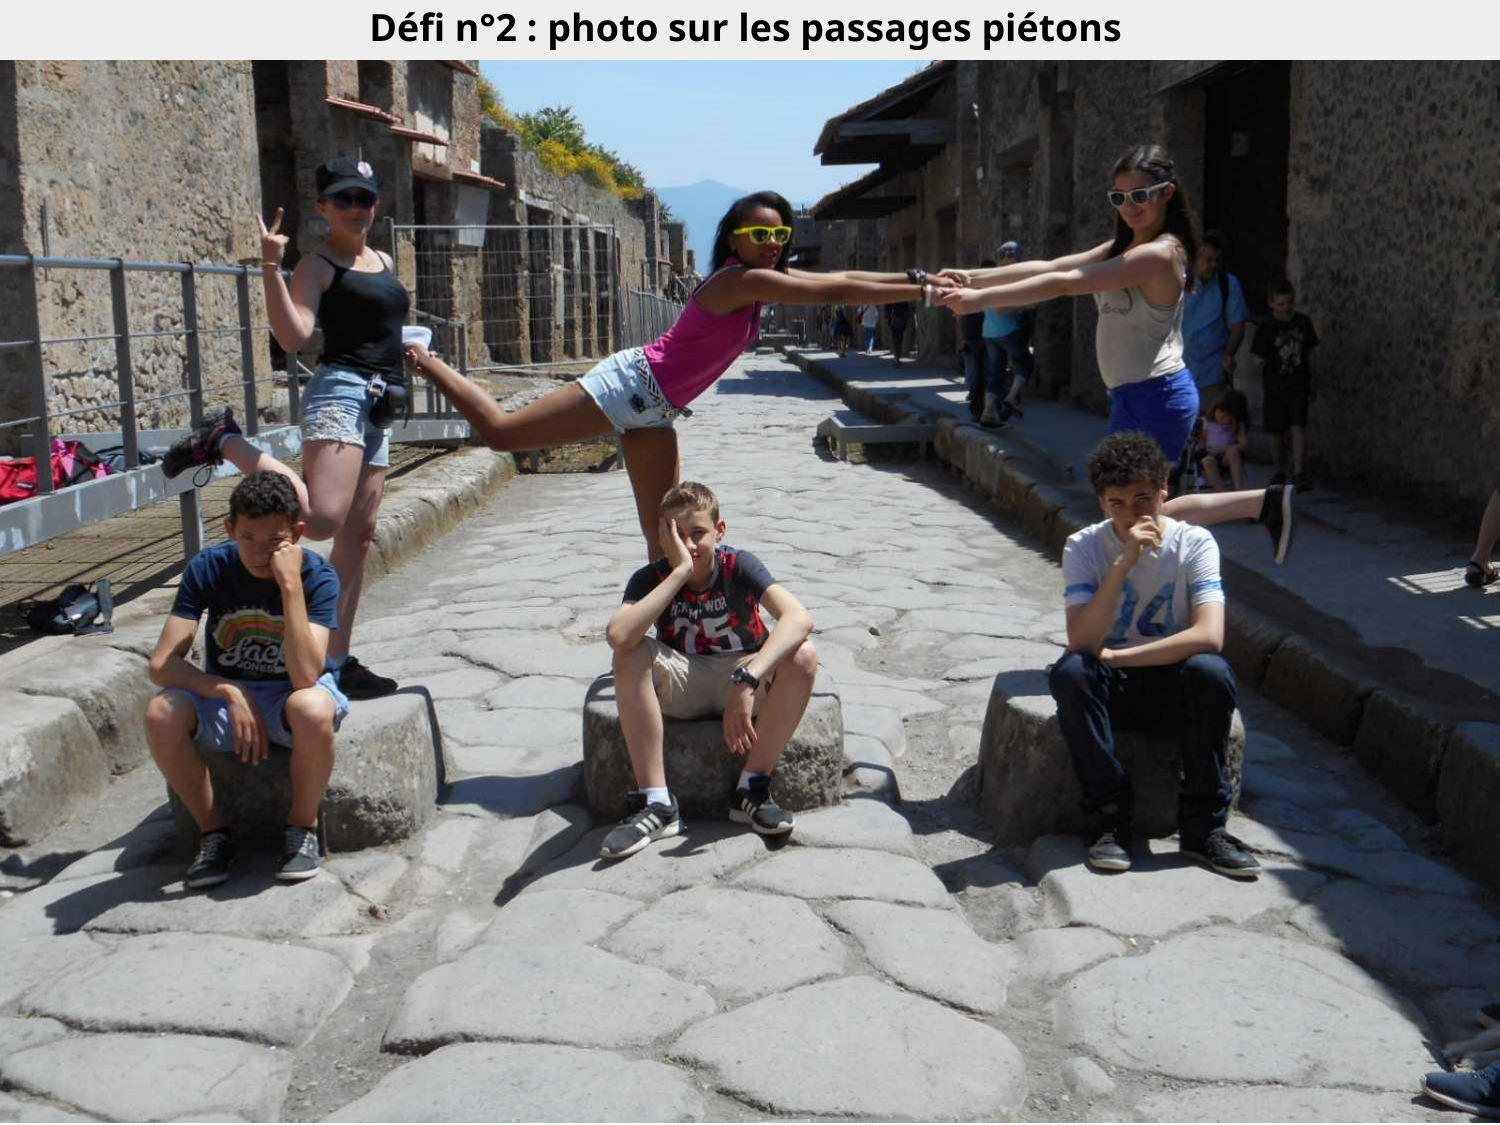

Défi n°2 : photo sur les passages piétons